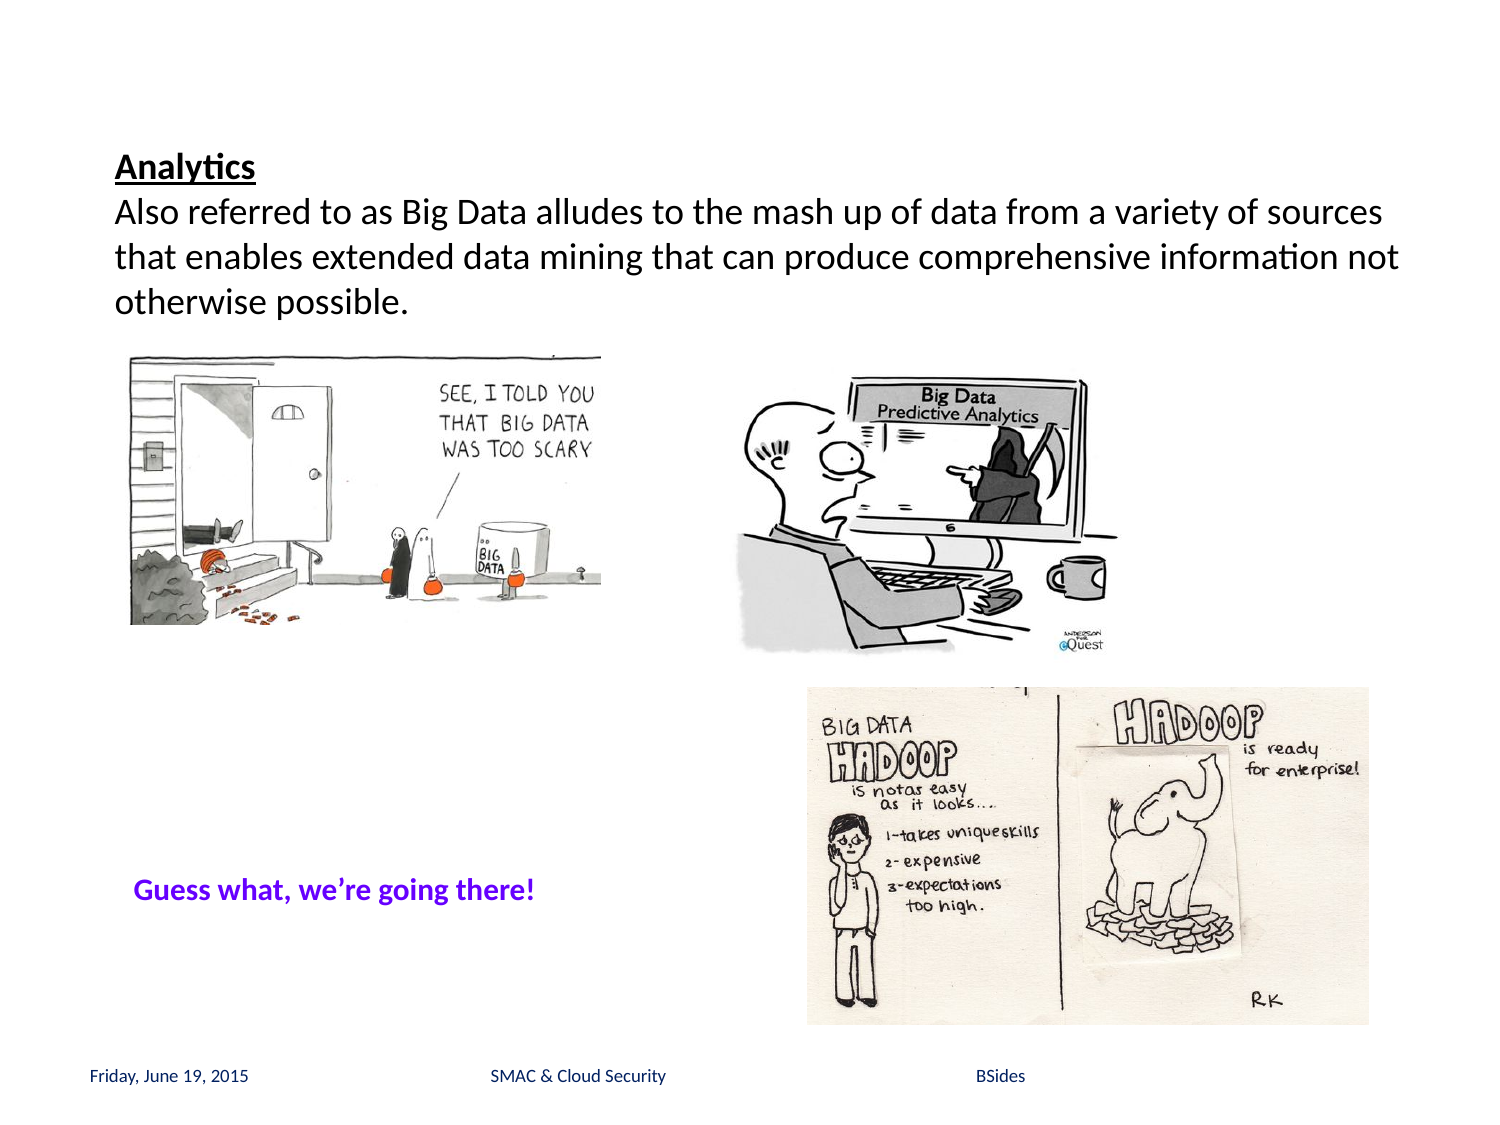

Analytics
Also referred to as Big Data alludes to the mash up of data from a variety of sources that enables extended data mining that can produce comprehensive information not otherwise possible.
Guess what, we’re going there!
Friday, June 19, 2015 SMAC & Cloud Security BSides